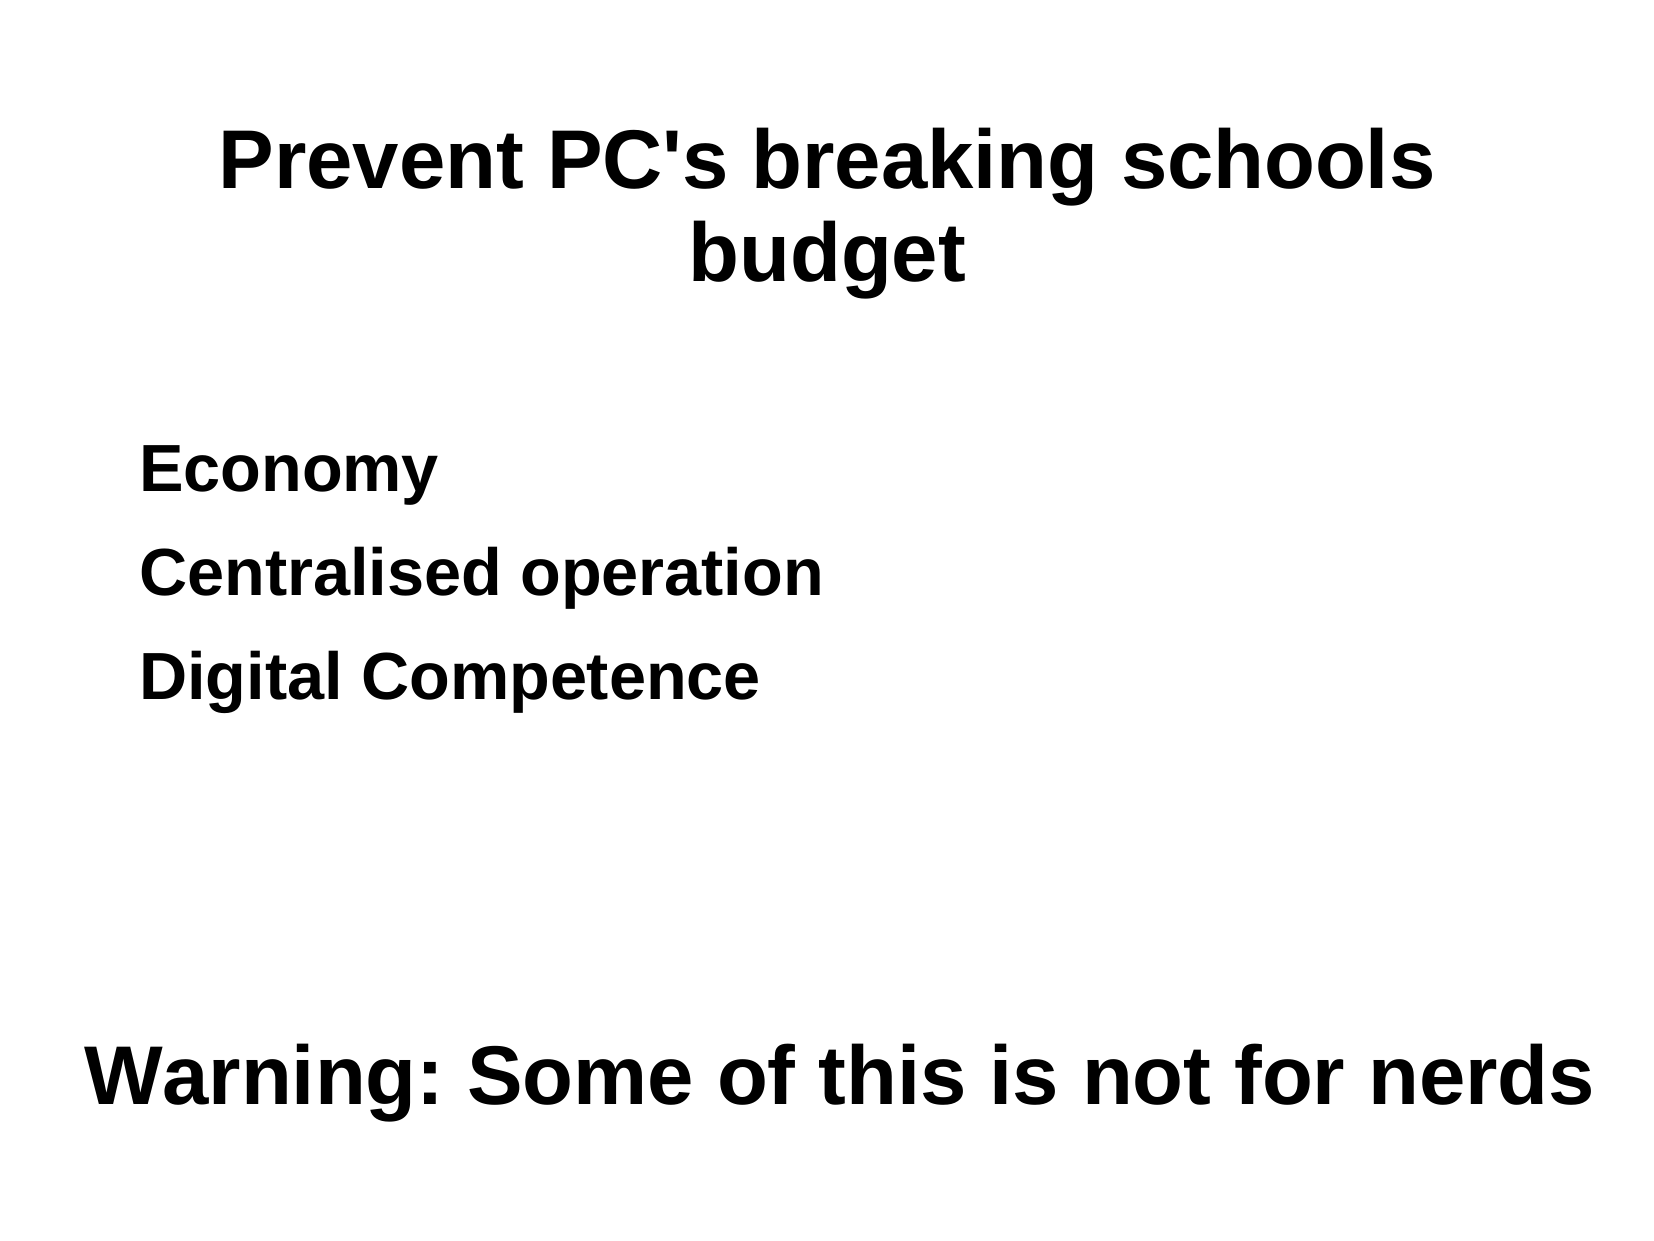

# Prevent PC's breaking schools budget
Economy
Centralised operation
Digital Competence
Warning: Some of this is not for nerds